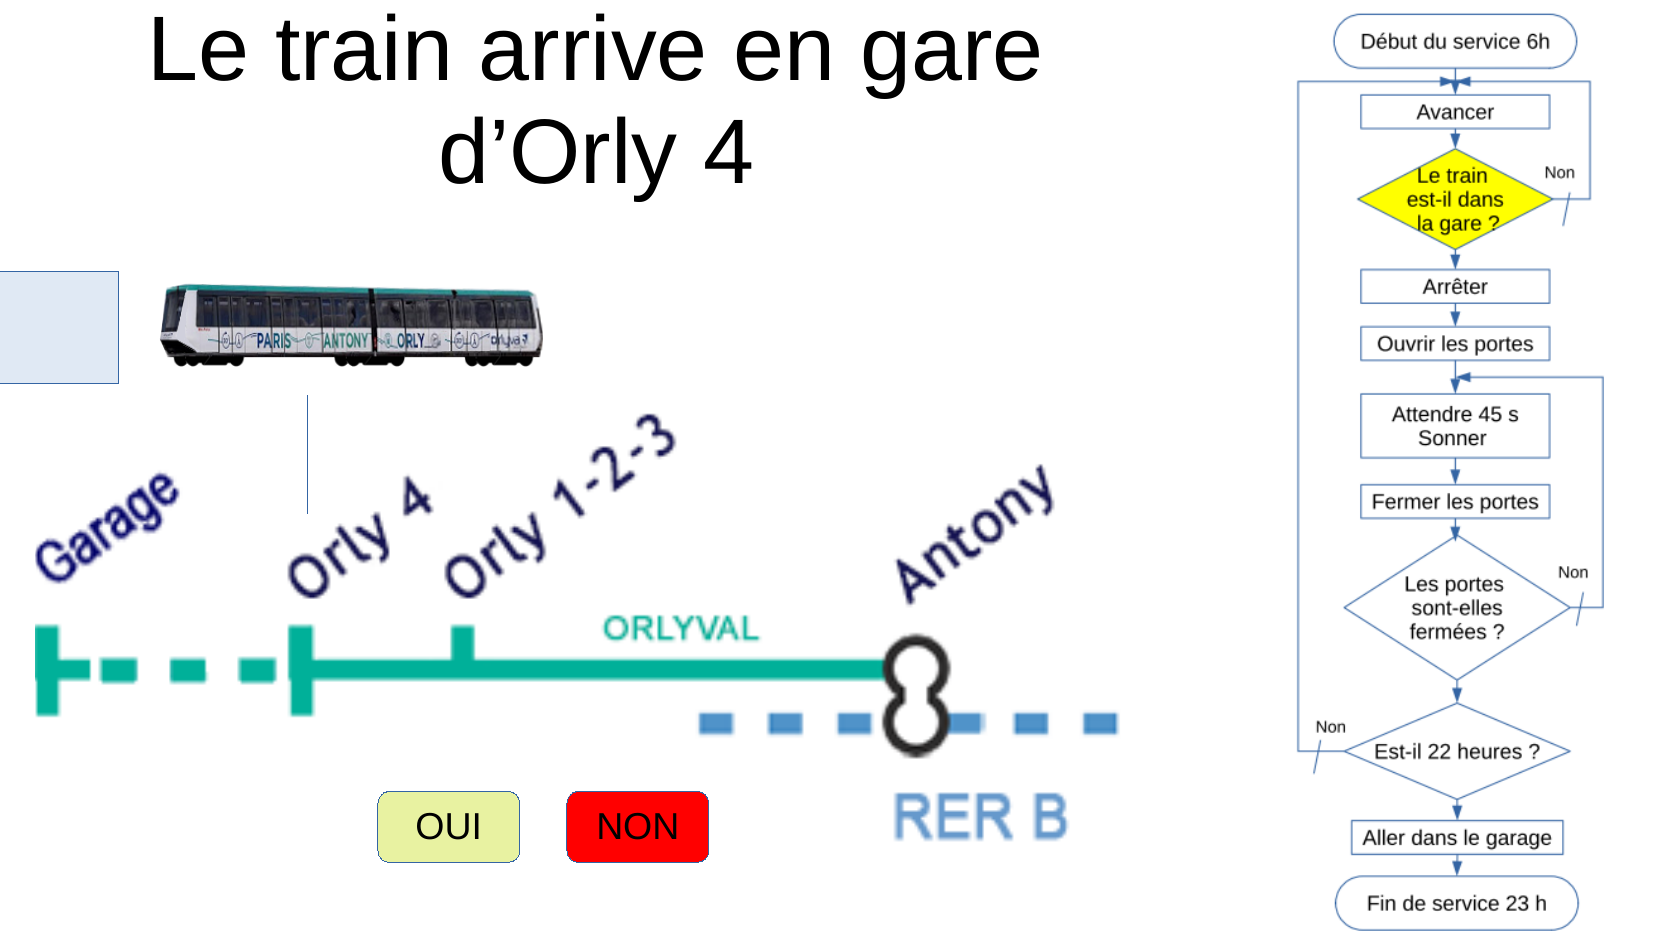

# Le train arrive en gare d’Orly 4
OUI
NON